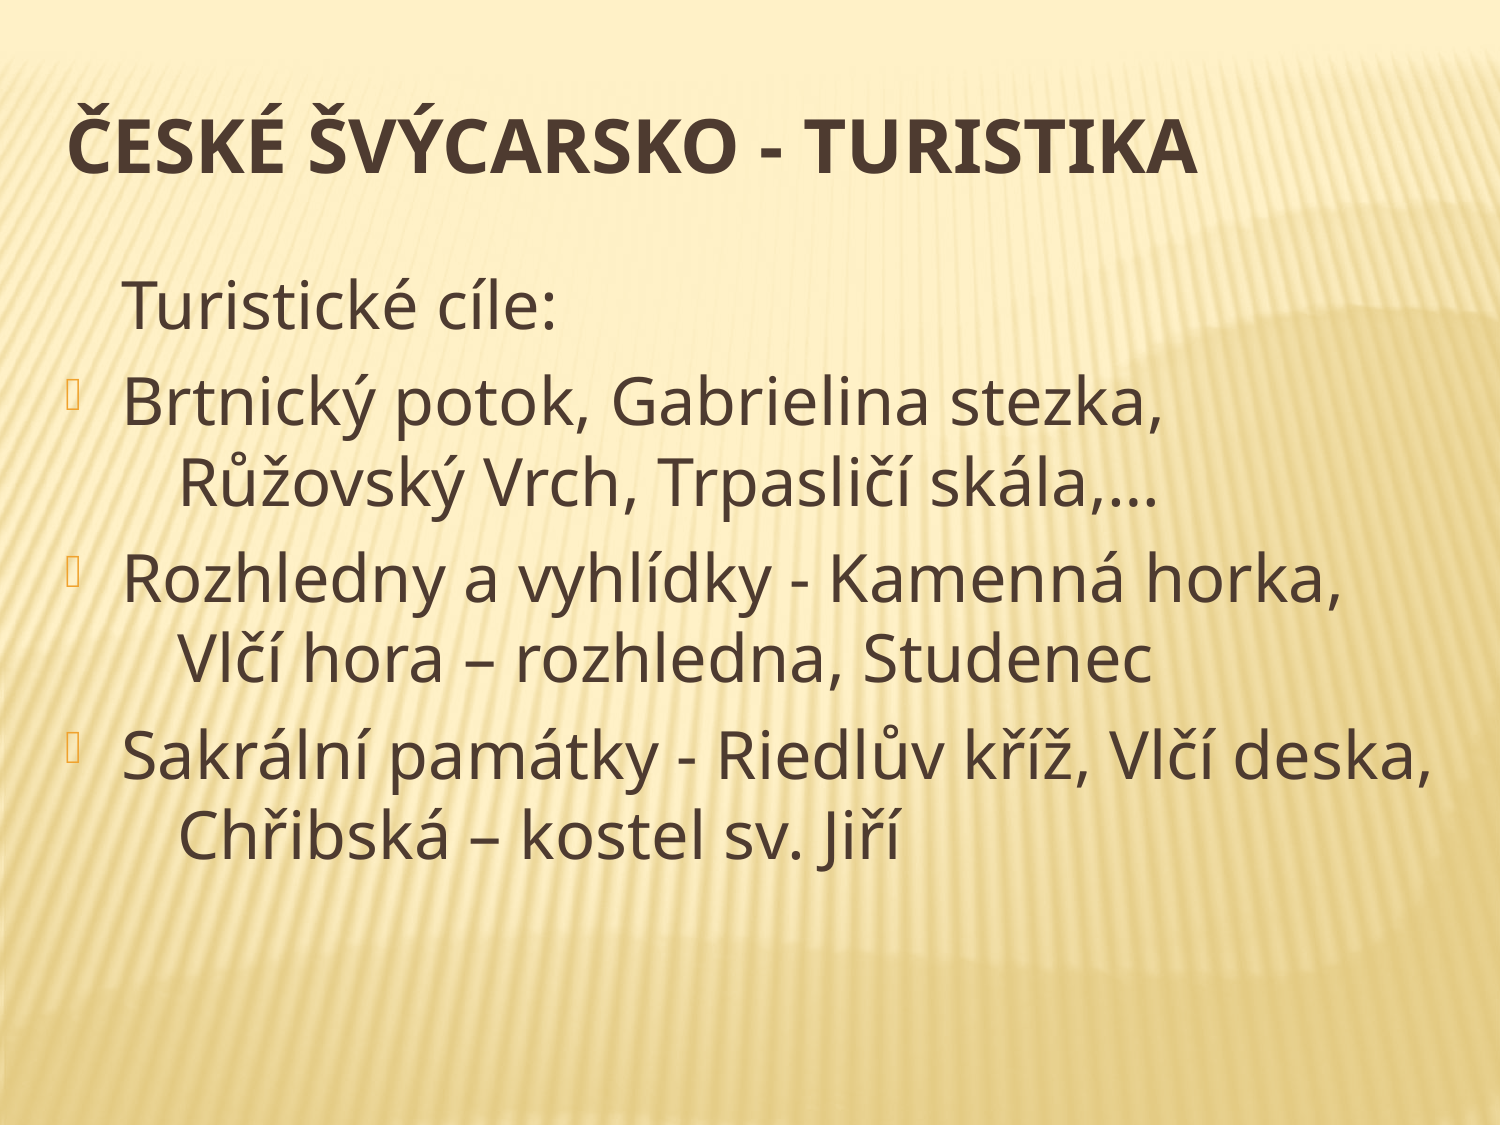

# České Švýcarsko - turistika
Turistické cíle:
Brtnický potok, Gabrielina stezka, Růžovský Vrch, Trpasličí skála,…
Rozhledny a vyhlídky - Kamenná horka, Vlčí hora – rozhledna, Studenec
Sakrální památky - Riedlův kříž, Vlčí deska, Chřibská – kostel sv. Jiří